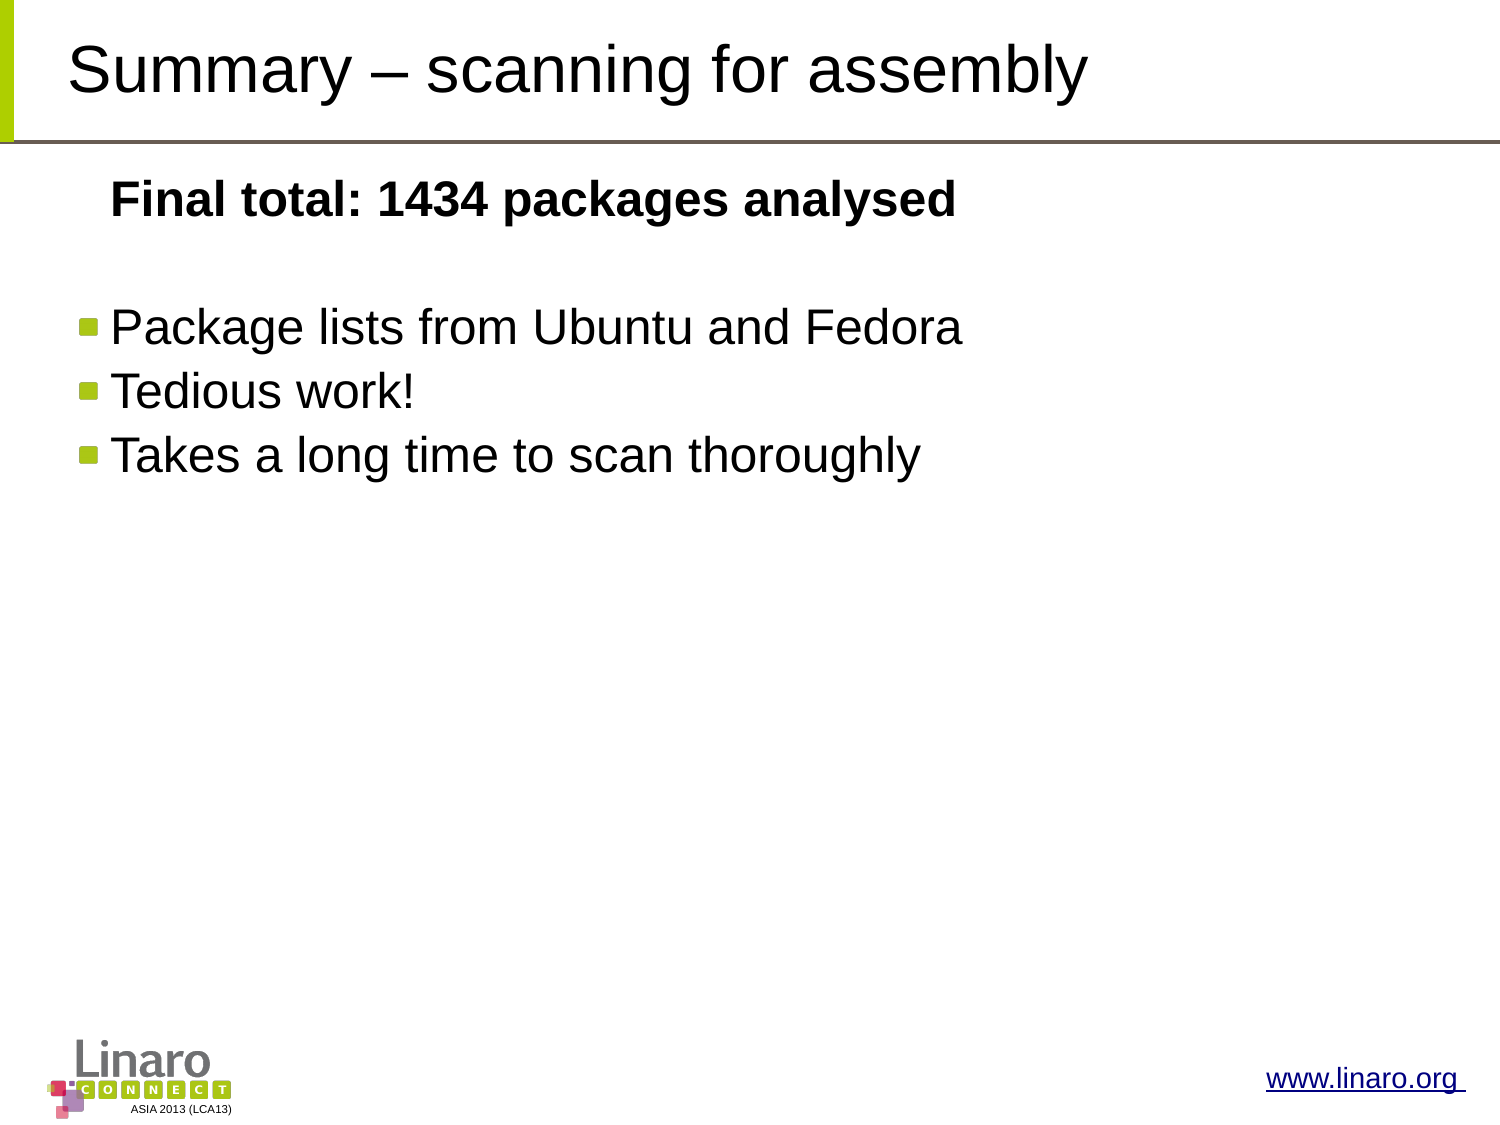

# Summary – scanning for assembly
Final total: 1434 packages analysed
Package lists from Ubuntu and Fedora
Tedious work!
Takes a long time to scan thoroughly